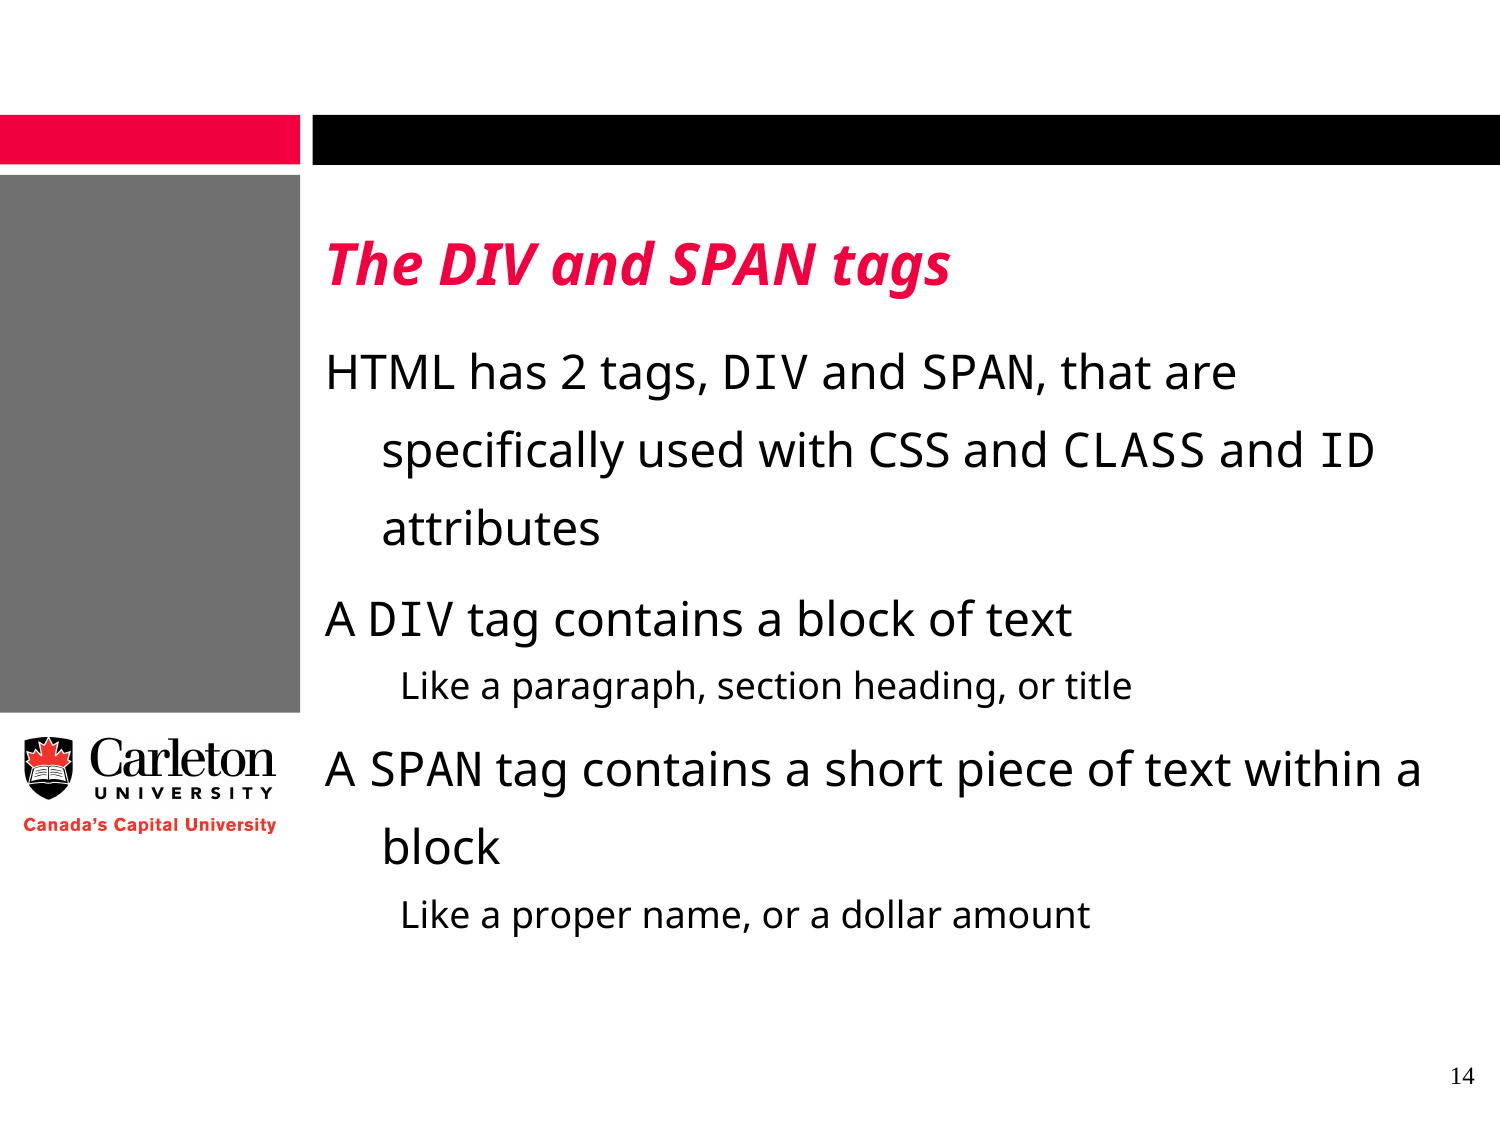

# The DIV and SPAN tags
HTML has 2 tags, DIV and SPAN, that are specifically used with CSS and CLASS and ID attributes
A DIV tag contains a block of text
Like a paragraph, section heading, or title
A SPAN tag contains a short piece of text within a block
Like a proper name, or a dollar amount
14